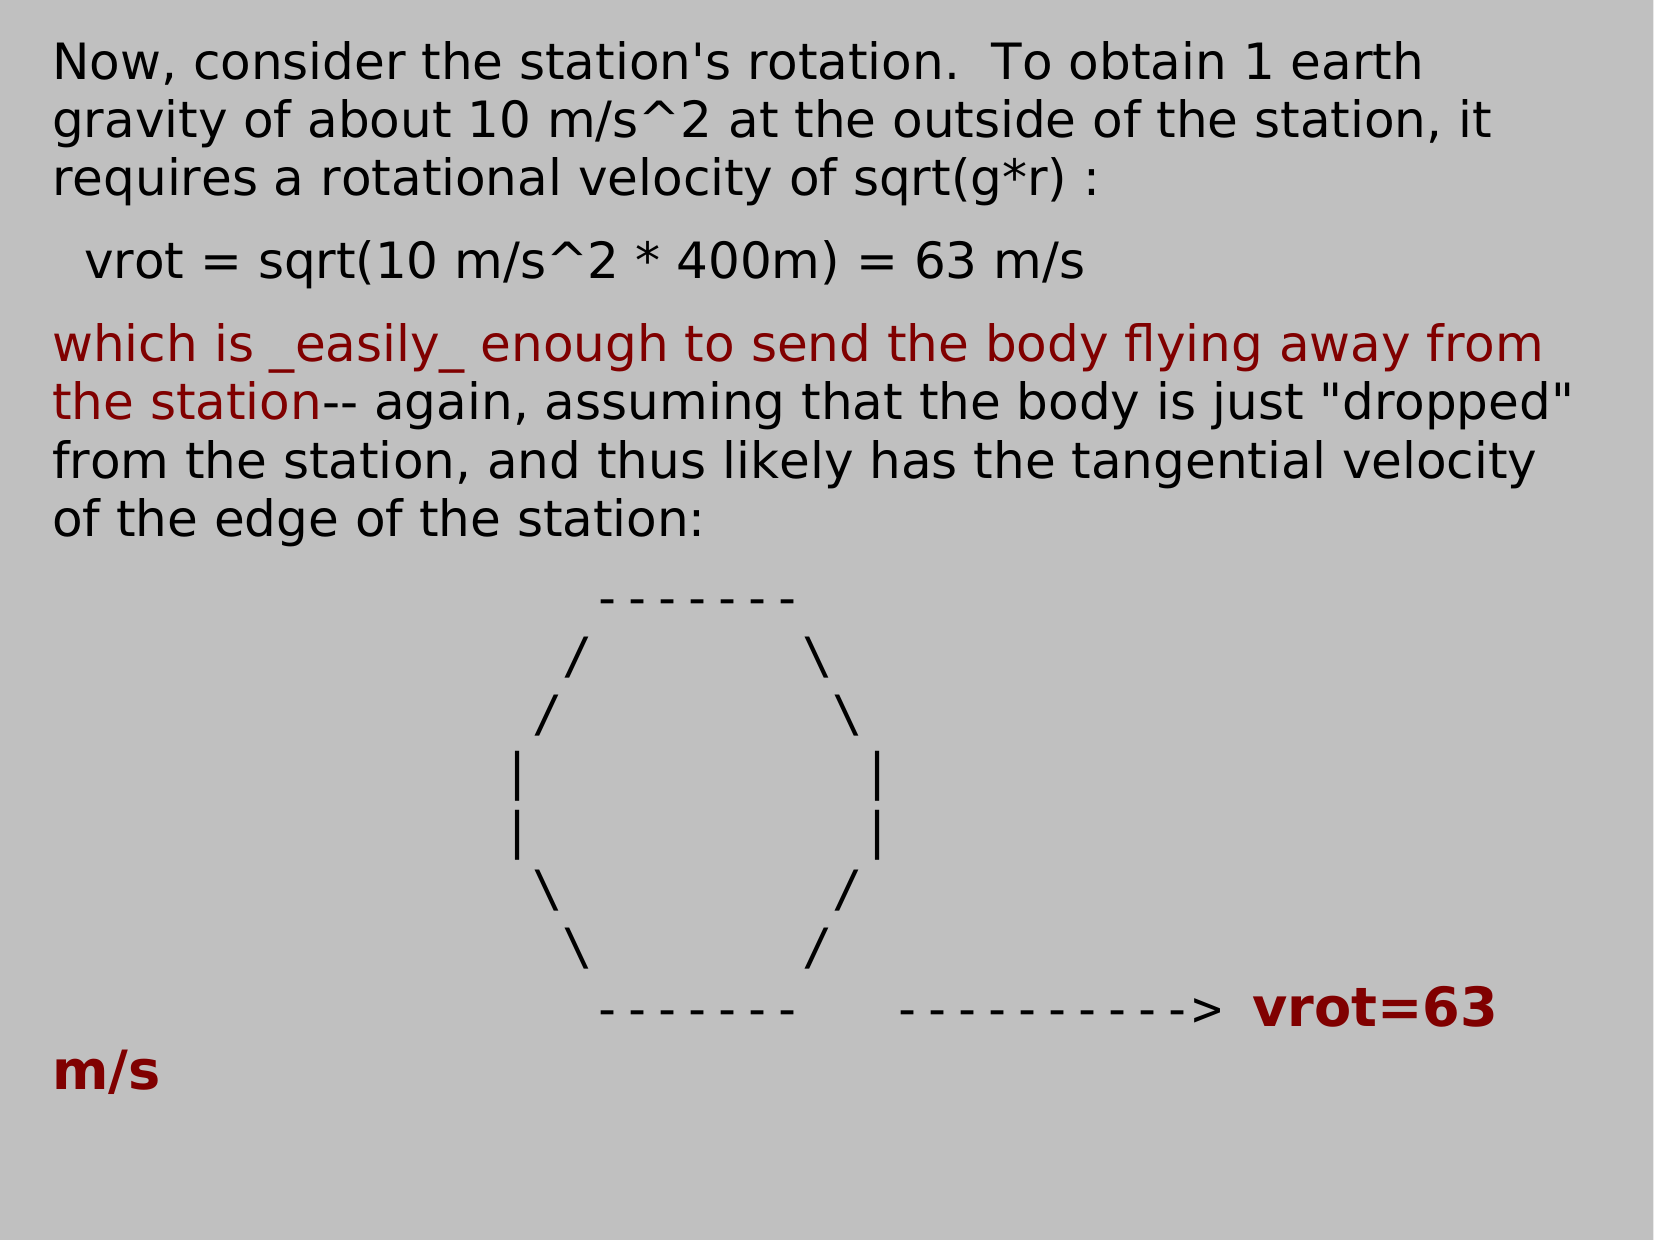

Now, consider the station's rotation.  To obtain 1 earth gravity of about 10 m/s^2 at the outside of the station, it requires a rotational velocity of sqrt(g*r) :
  vrot = sqrt(10 m/s^2 * 400m) = 63 m/s
which is _easily_ enough to send the body flying away from the station-- again, assuming that the body is just "dropped" from the station, and thus likely has the tangential velocity of the edge of the station:
                  -------
                 /       \
                /         \
               |           |
               |           |
                \         /
                 \       /
                  -------   ----------> vrot=63 m/s